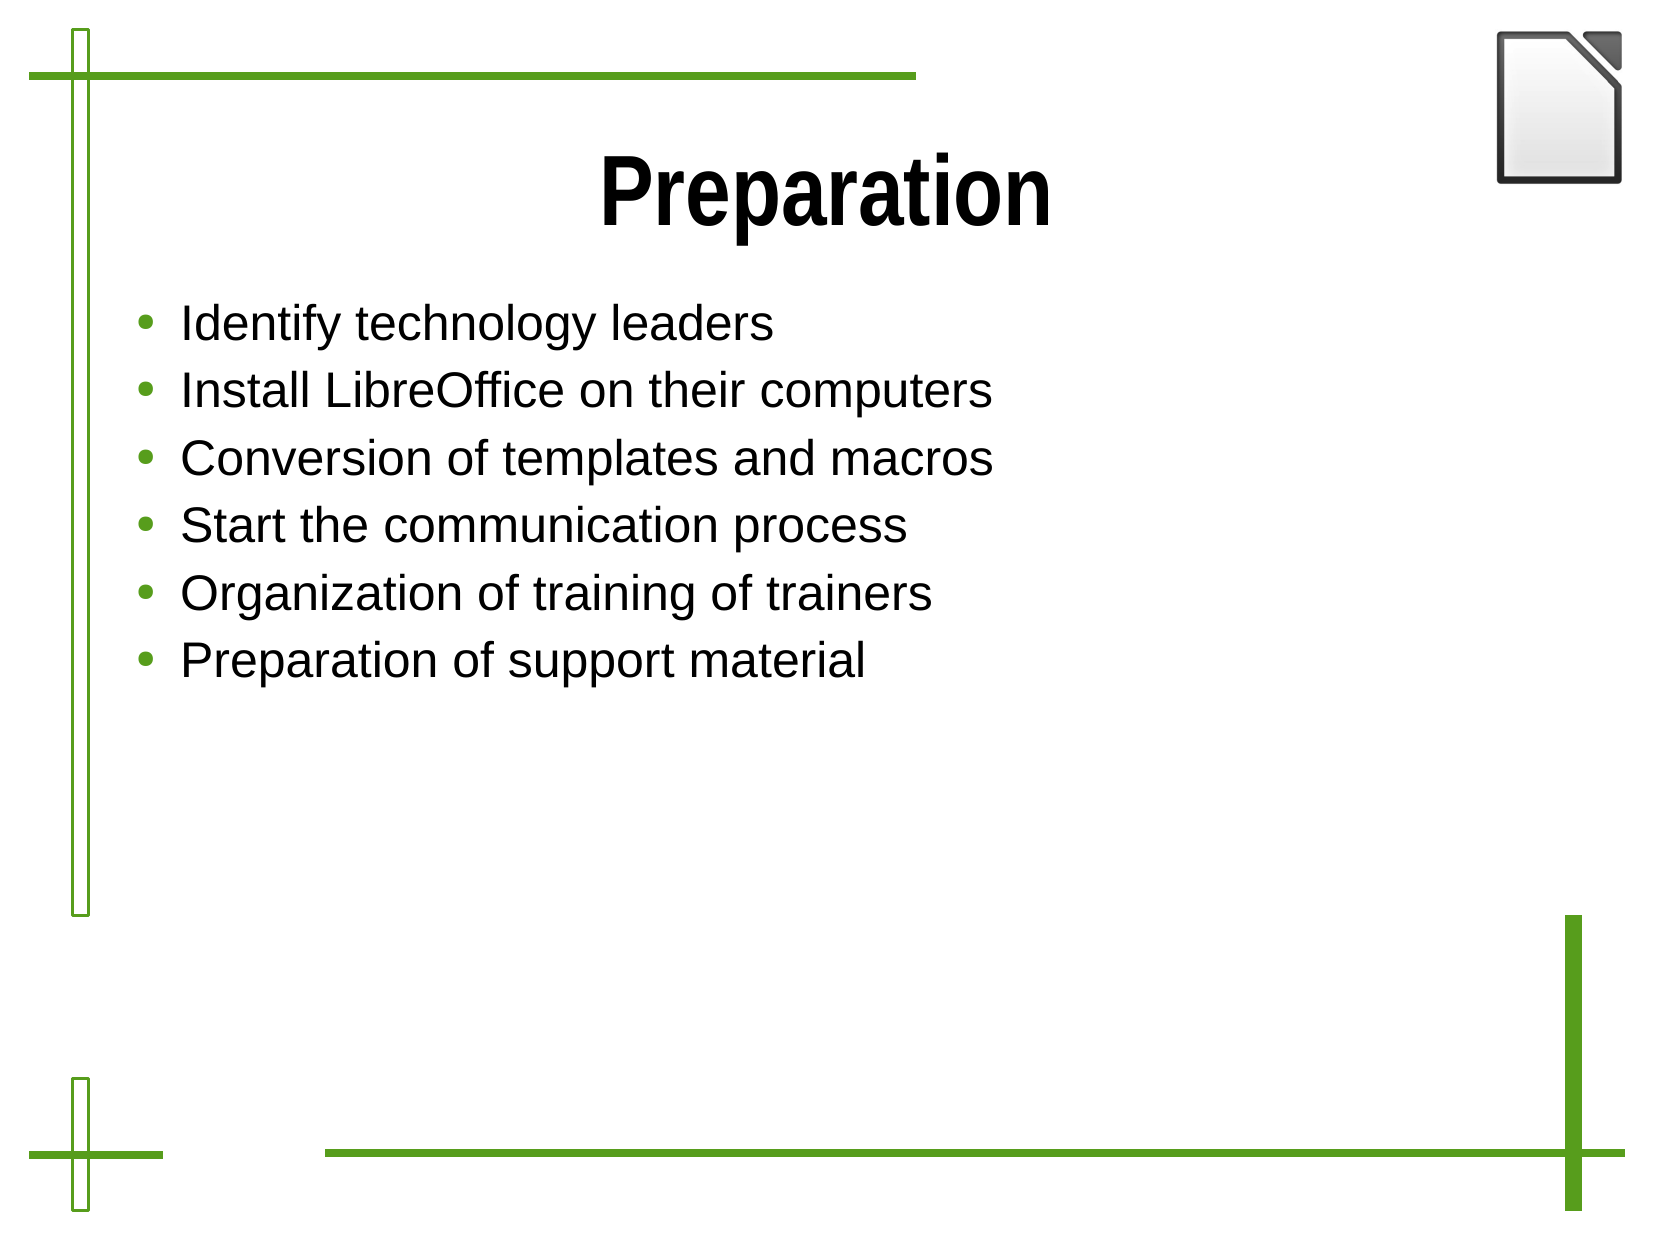

# Preparation
Identify technology leaders
Install LibreOffice on their computers
Conversion of templates and macros
Start the communication process
Organization of training of trainers
Preparation of support material